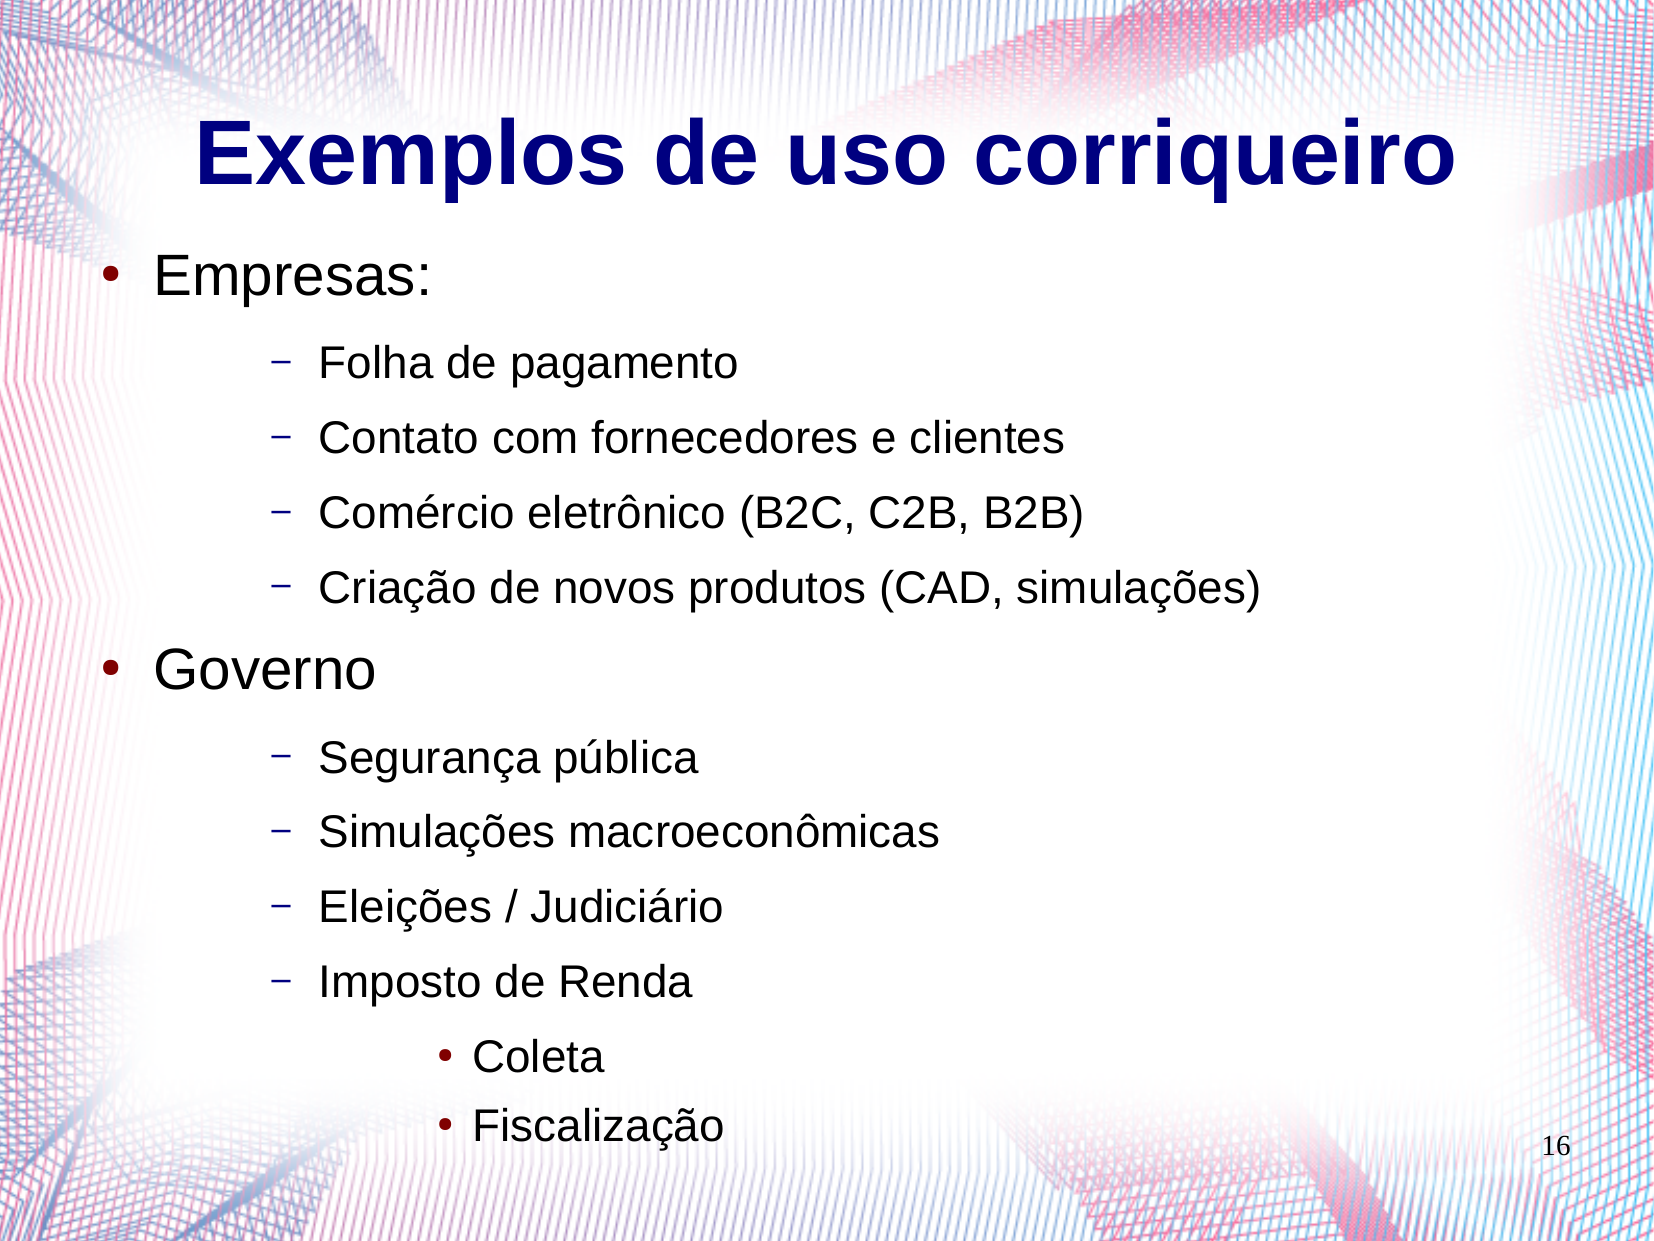

# Exemplos de uso corriqueiro
Empresas:
Folha de pagamento
Contato com fornecedores e clientes
Comércio eletrônico (B2C, C2B, B2B)
Criação de novos produtos (CAD, simulações)
Governo
Segurança pública
Simulações macroeconômicas
Eleições / Judiciário
Imposto de Renda
Coleta
Fiscalização
16